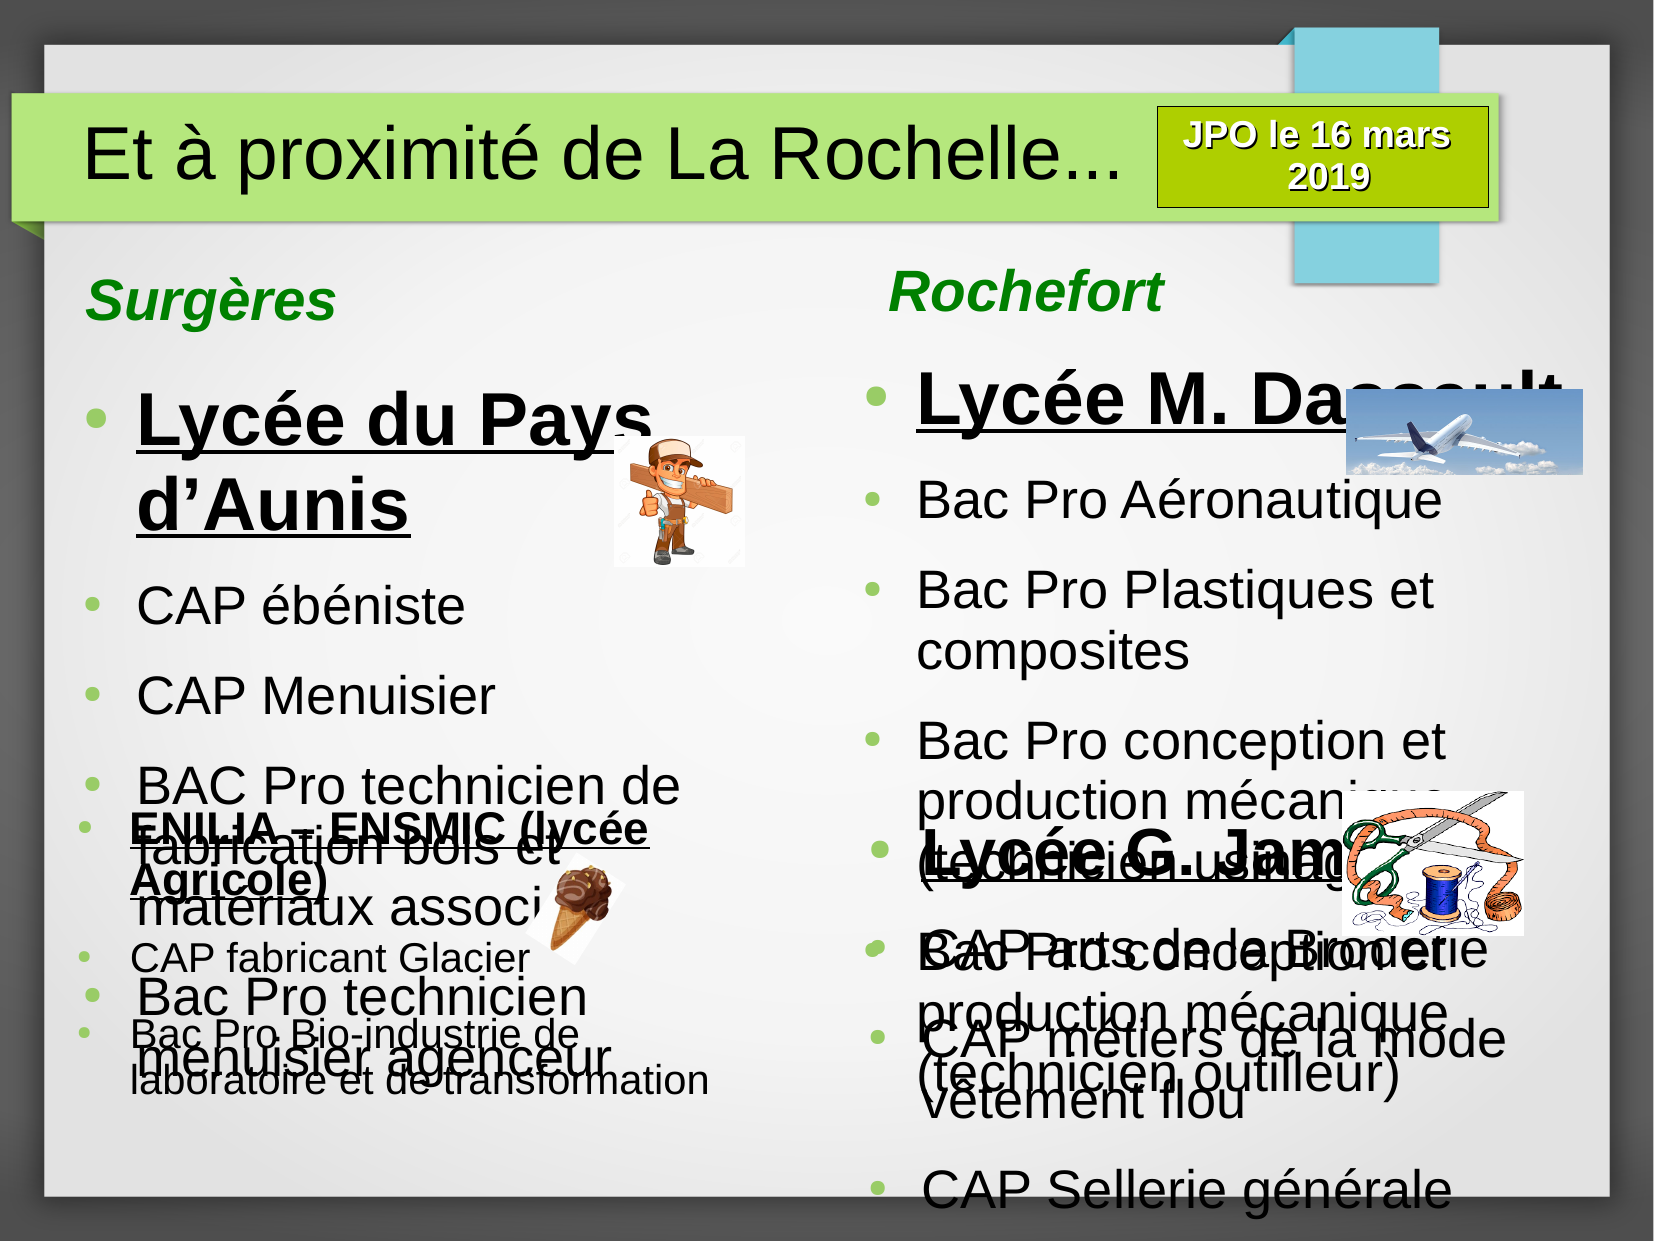

# Et à proximité de La Rochelle...
 JPO le 16 mars 2019
Rochefort
Surgères
Lycée M. Dassault
Bac Pro Aéronautique
Bac Pro Plastiques et composites
Bac Pro conception et production mécanique (technicien usinage)
Bac Pro conception et production mécanique (technicien outilleur)
Lycée du Pays d’Aunis
CAP ébéniste
CAP Menuisier
BAC Pro technicien de fabrication bois et matériaux associés
Bac Pro technicien menuisier agenceur
ENILIA – ENSMIC (lycée Agricole)
CAP fabricant Glacier
Bac Pro Bio-industrie de laboratoire et de transformation
Lycée G. Jamain
CAP arts de la Broderie
CAP métiers de la mode vêtement flou
CAP Sellerie générale
Bac Pro métiers de la mode